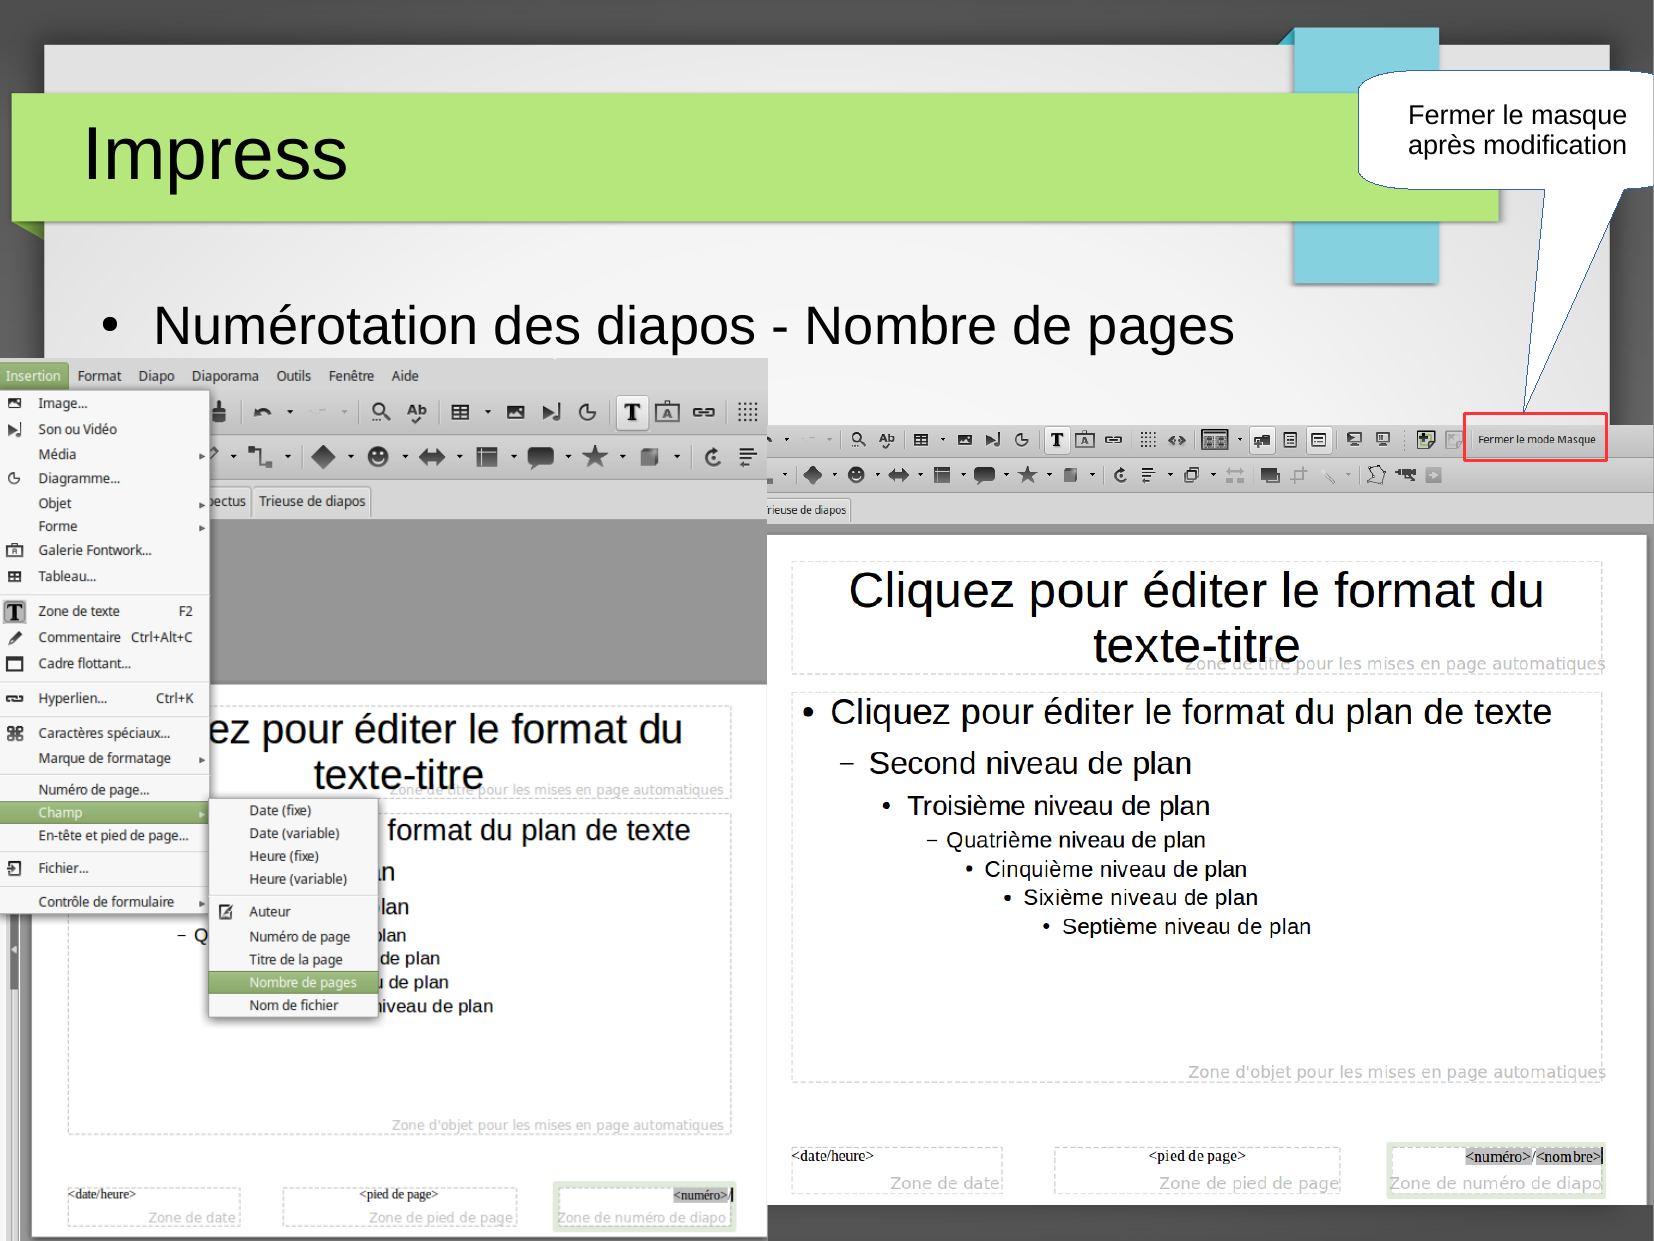

Fermer le masque
après modification
# Impress
Numérotation des diapos - Nombre de pages
13